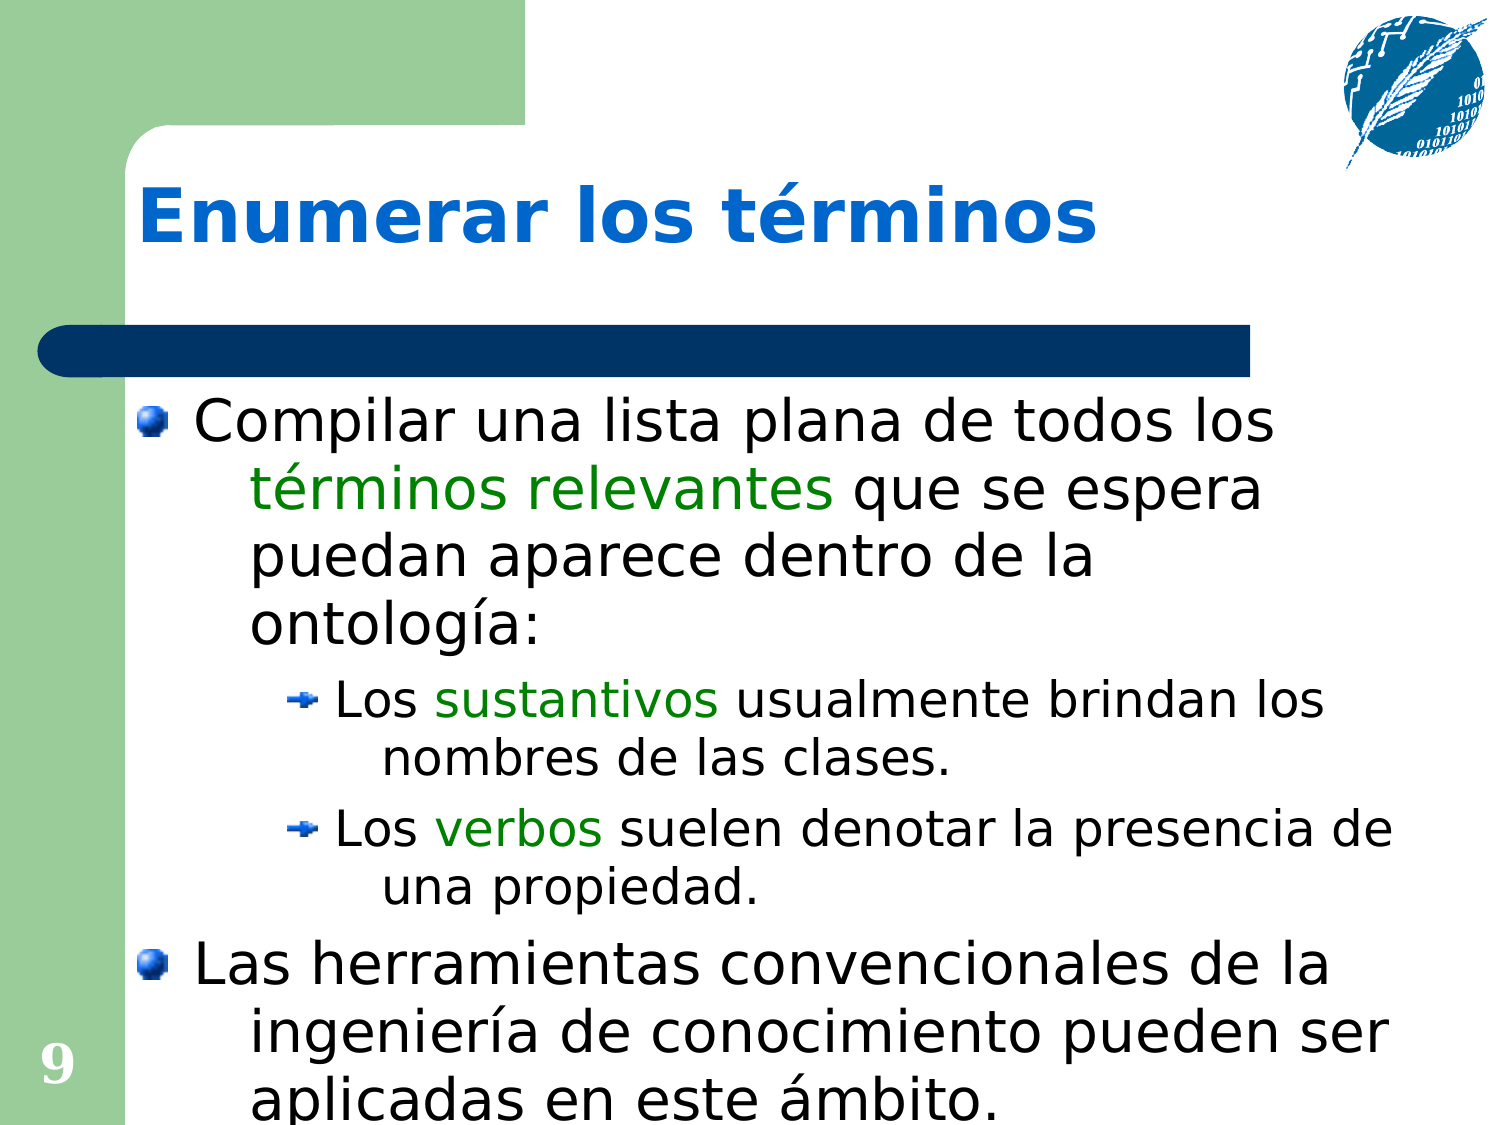

# Enumerar los términos
Compilar una lista plana de todos los términos relevantes que se espera puedan aparece dentro de la ontología:
Los sustantivos usualmente brindan los nombres de las clases.
Los verbos suelen denotar la presencia de una propiedad.
Las herramientas convencionales de la ingeniería de conocimiento pueden ser aplicadas en este ámbito.
9